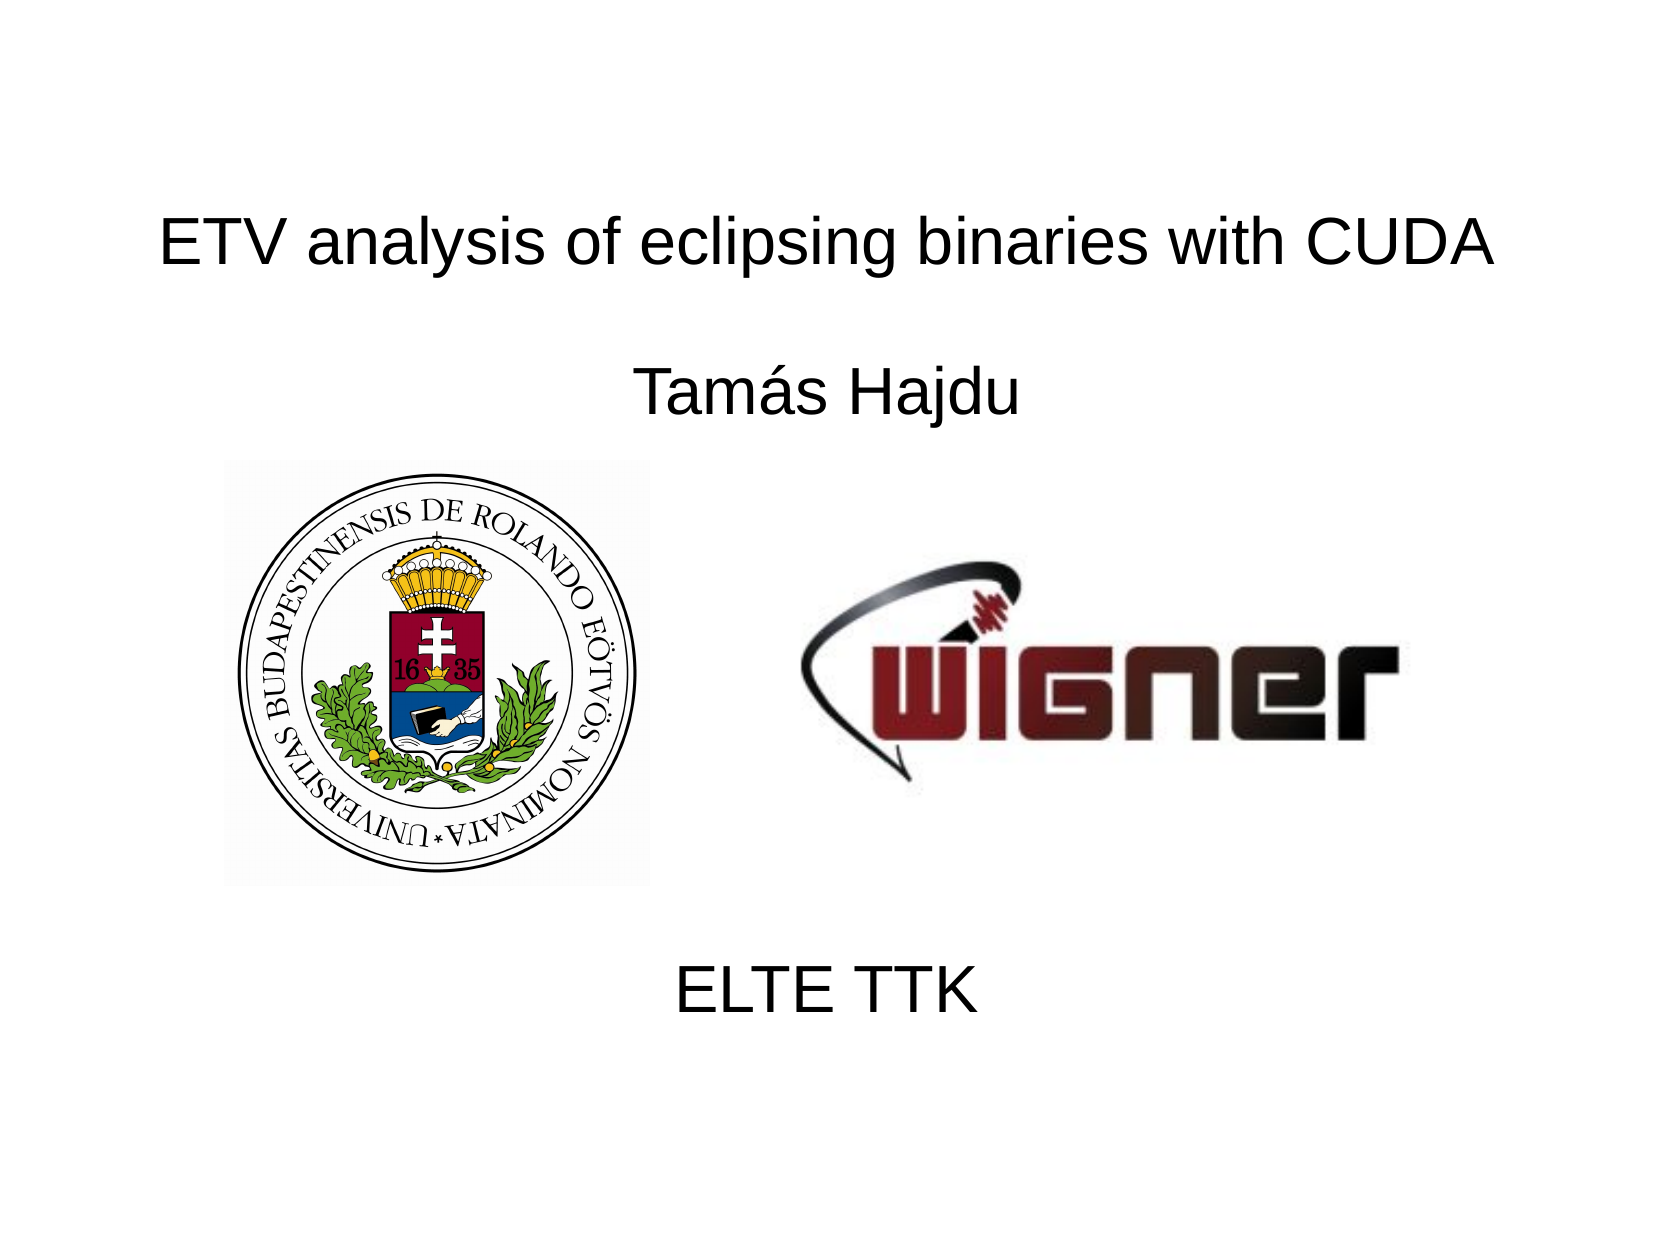

# ETV analysis of eclipsing binaries with CUDA
Tamás Hajdu
ELTE TTK